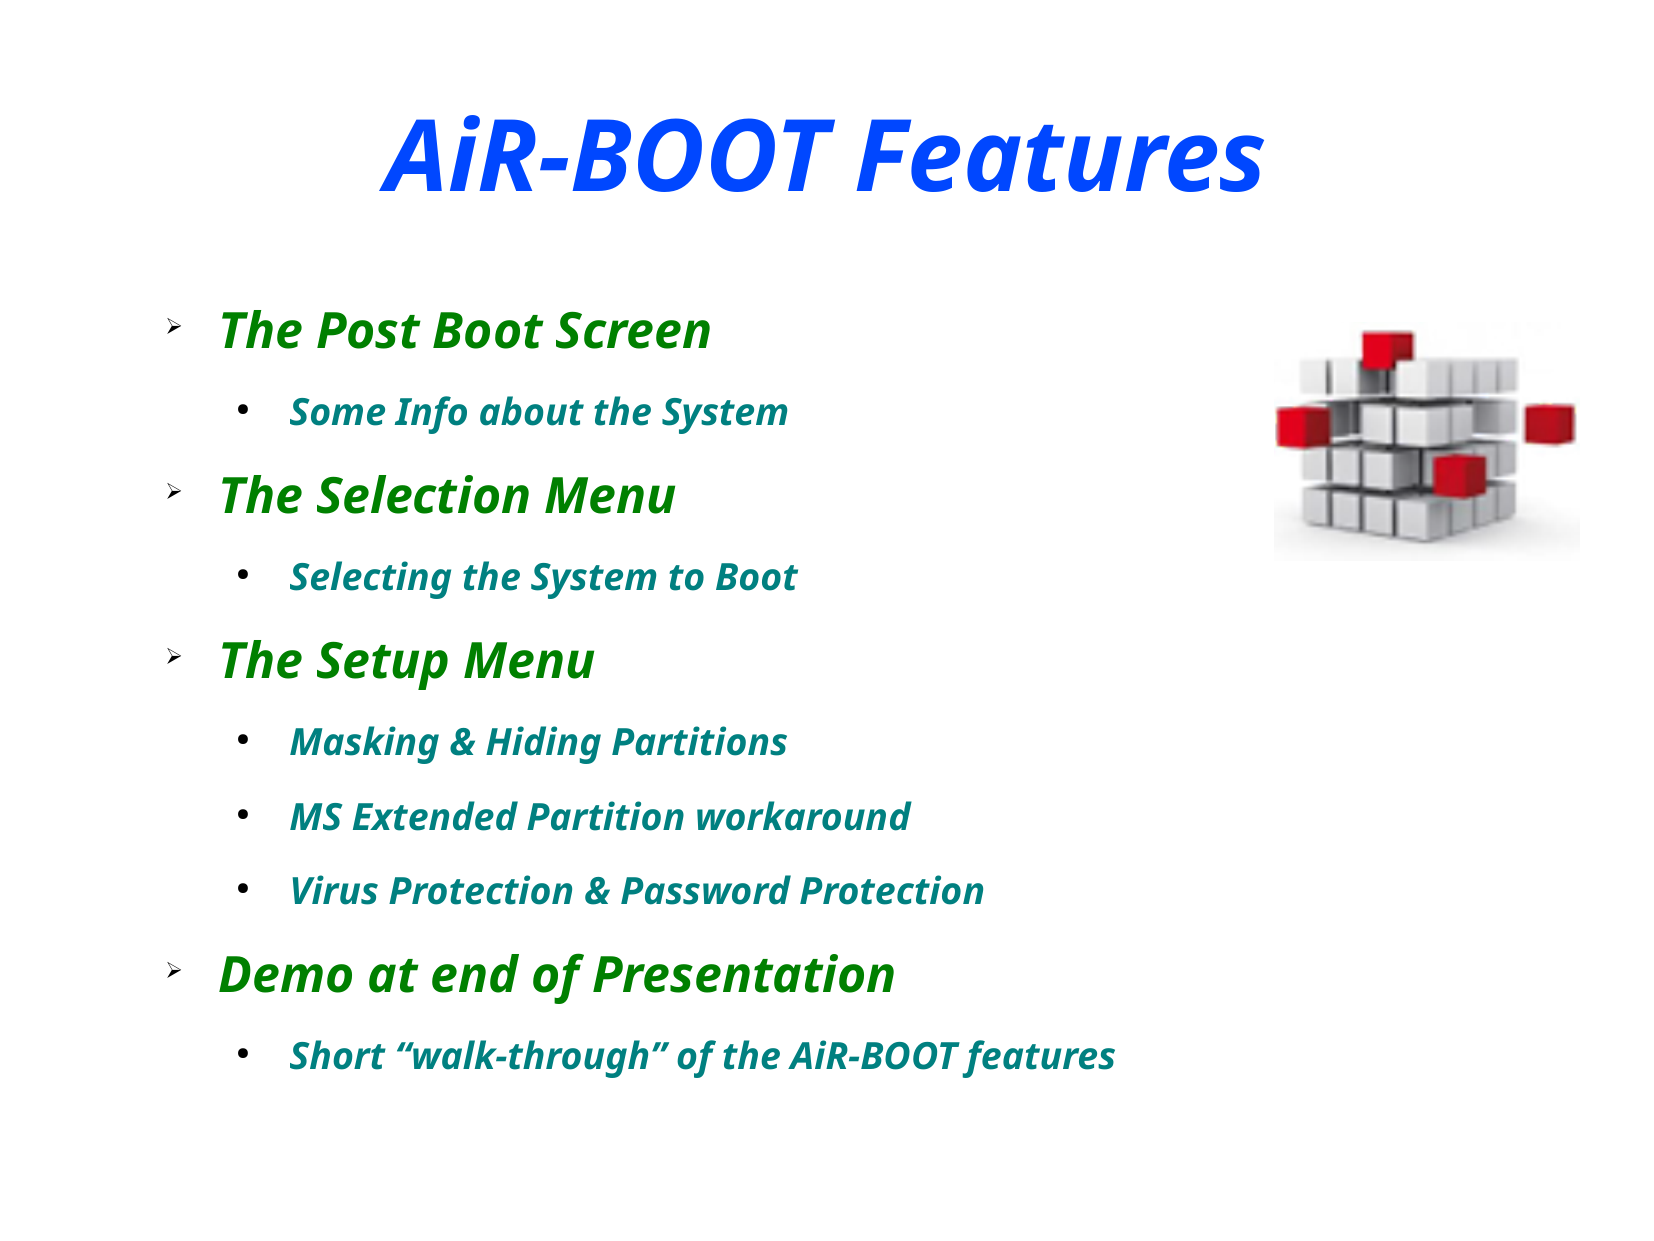

# AiR-BOOT Features
The Post Boot Screen
Some Info about the System
The Selection Menu
Selecting the System to Boot
The Setup Menu
Masking & Hiding Partitions
MS Extended Partition workaround
Virus Protection & Password Protection
Demo at end of Presentation
Short “walk-through” of the AiR-BOOT features